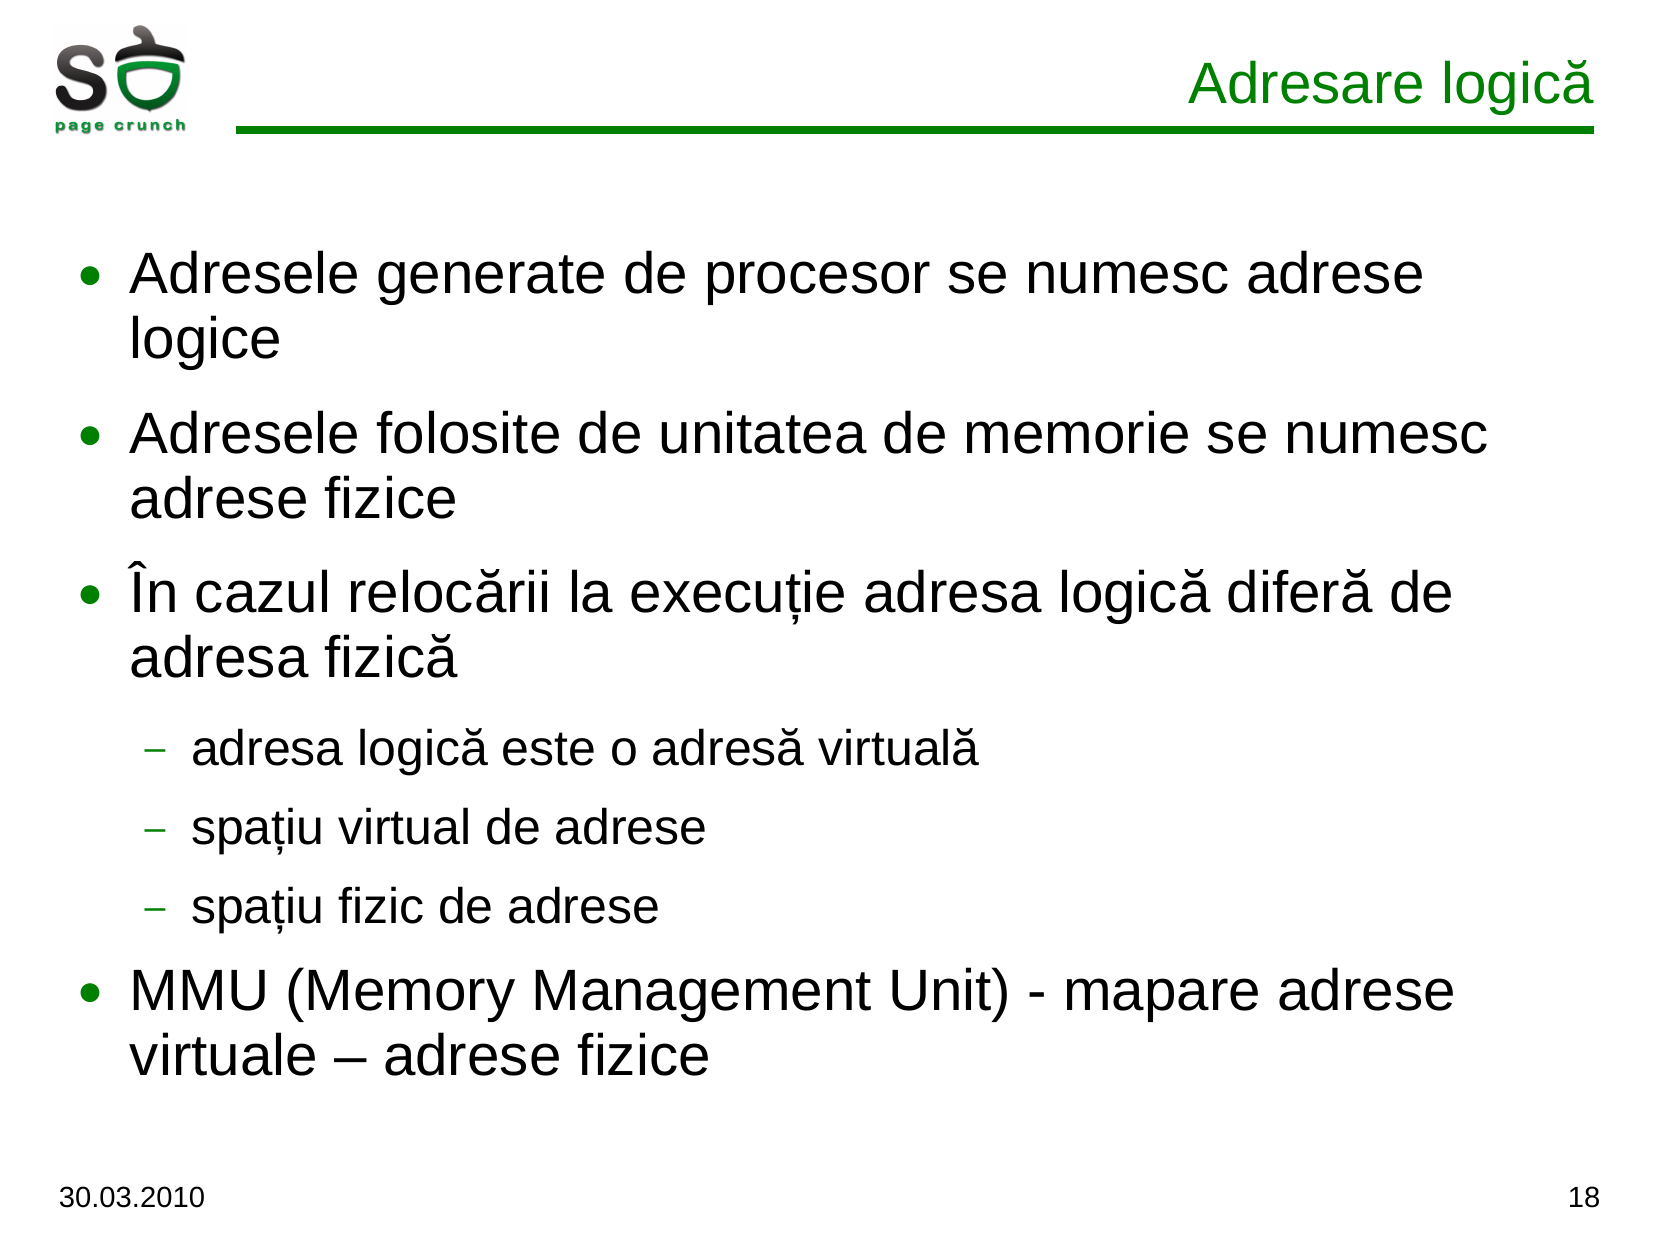

# Adresare logică
Adresele generate de procesor se numesc adrese logice
Adresele folosite de unitatea de memorie se numesc adrese fizice
În cazul relocării la execuție adresa logică diferă de adresa fizică
adresa logică este o adresă virtuală
spațiu virtual de adrese
spațiu fizic de adrese
MMU (Memory Management Unit) - mapare adrese virtuale – adrese fizice
30.03.2010
18